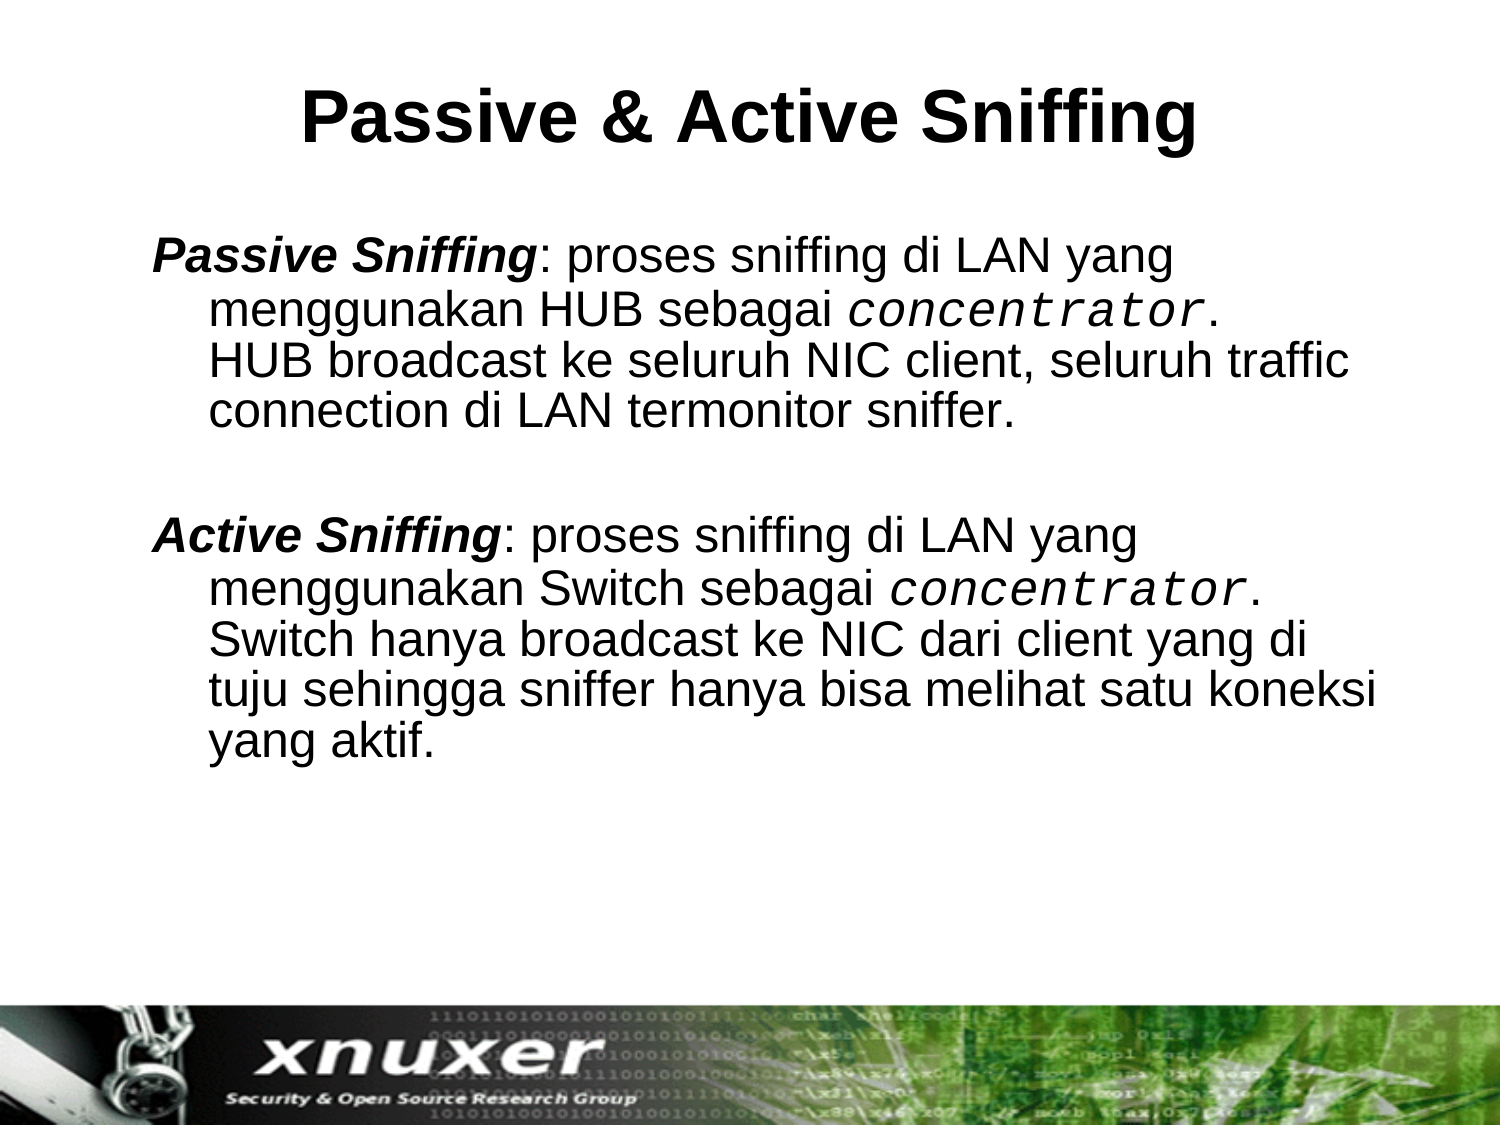

# Passive & Active Sniffing
Passive Sniffing: proses sniffing di LAN yang menggunakan HUB sebagai concentrator.
HUB broadcast ke seluruh NIC client, seluruh traffic connection di LAN termonitor sniffer.
Active Sniffing: proses sniffing di LAN yang menggunakan Switch sebagai concentrator.
Switch hanya broadcast ke NIC dari client yang di tuju sehingga sniffer hanya bisa melihat satu koneksi yang aktif.